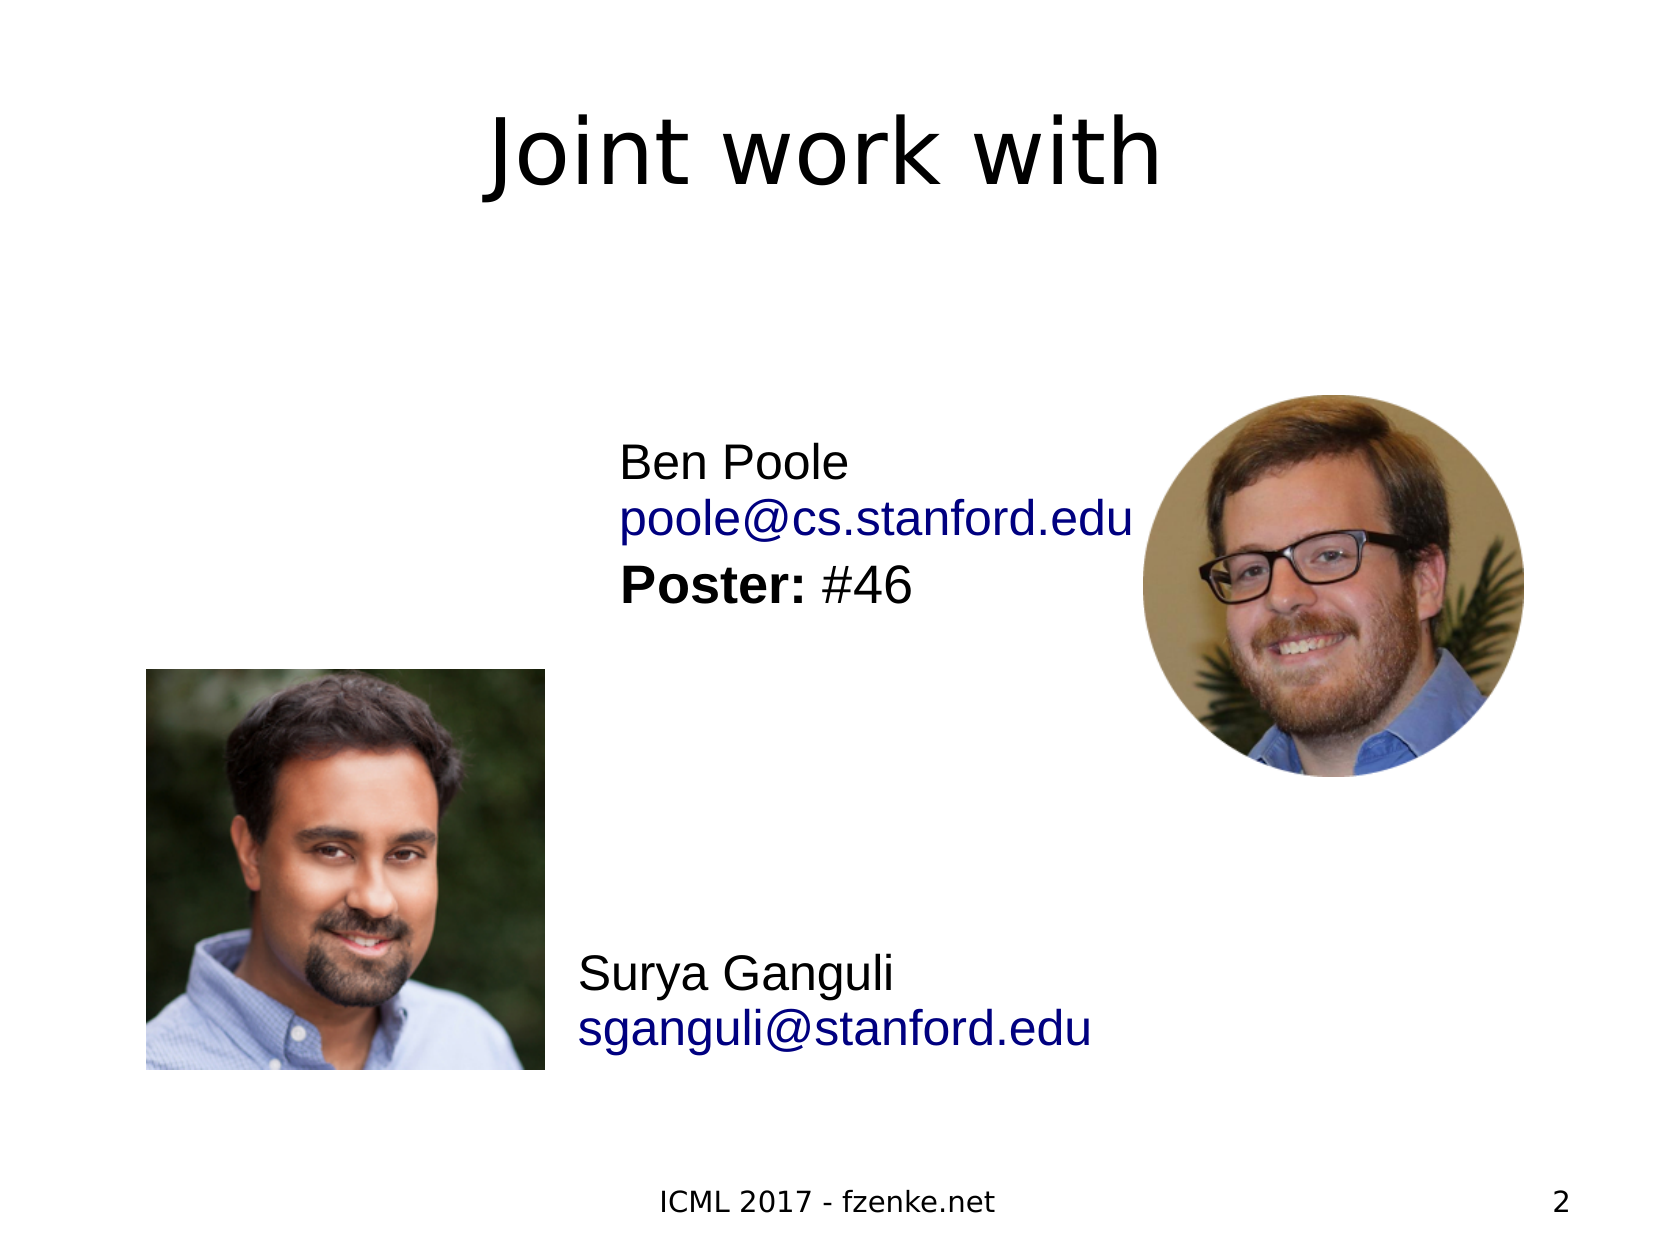

# Joint work with
Ben Poole
poole@cs.stanford.edu
Poster: #46
Surya Ganguli
sganguli@stanford.edu
ICML 2017 - fzenke.net
2